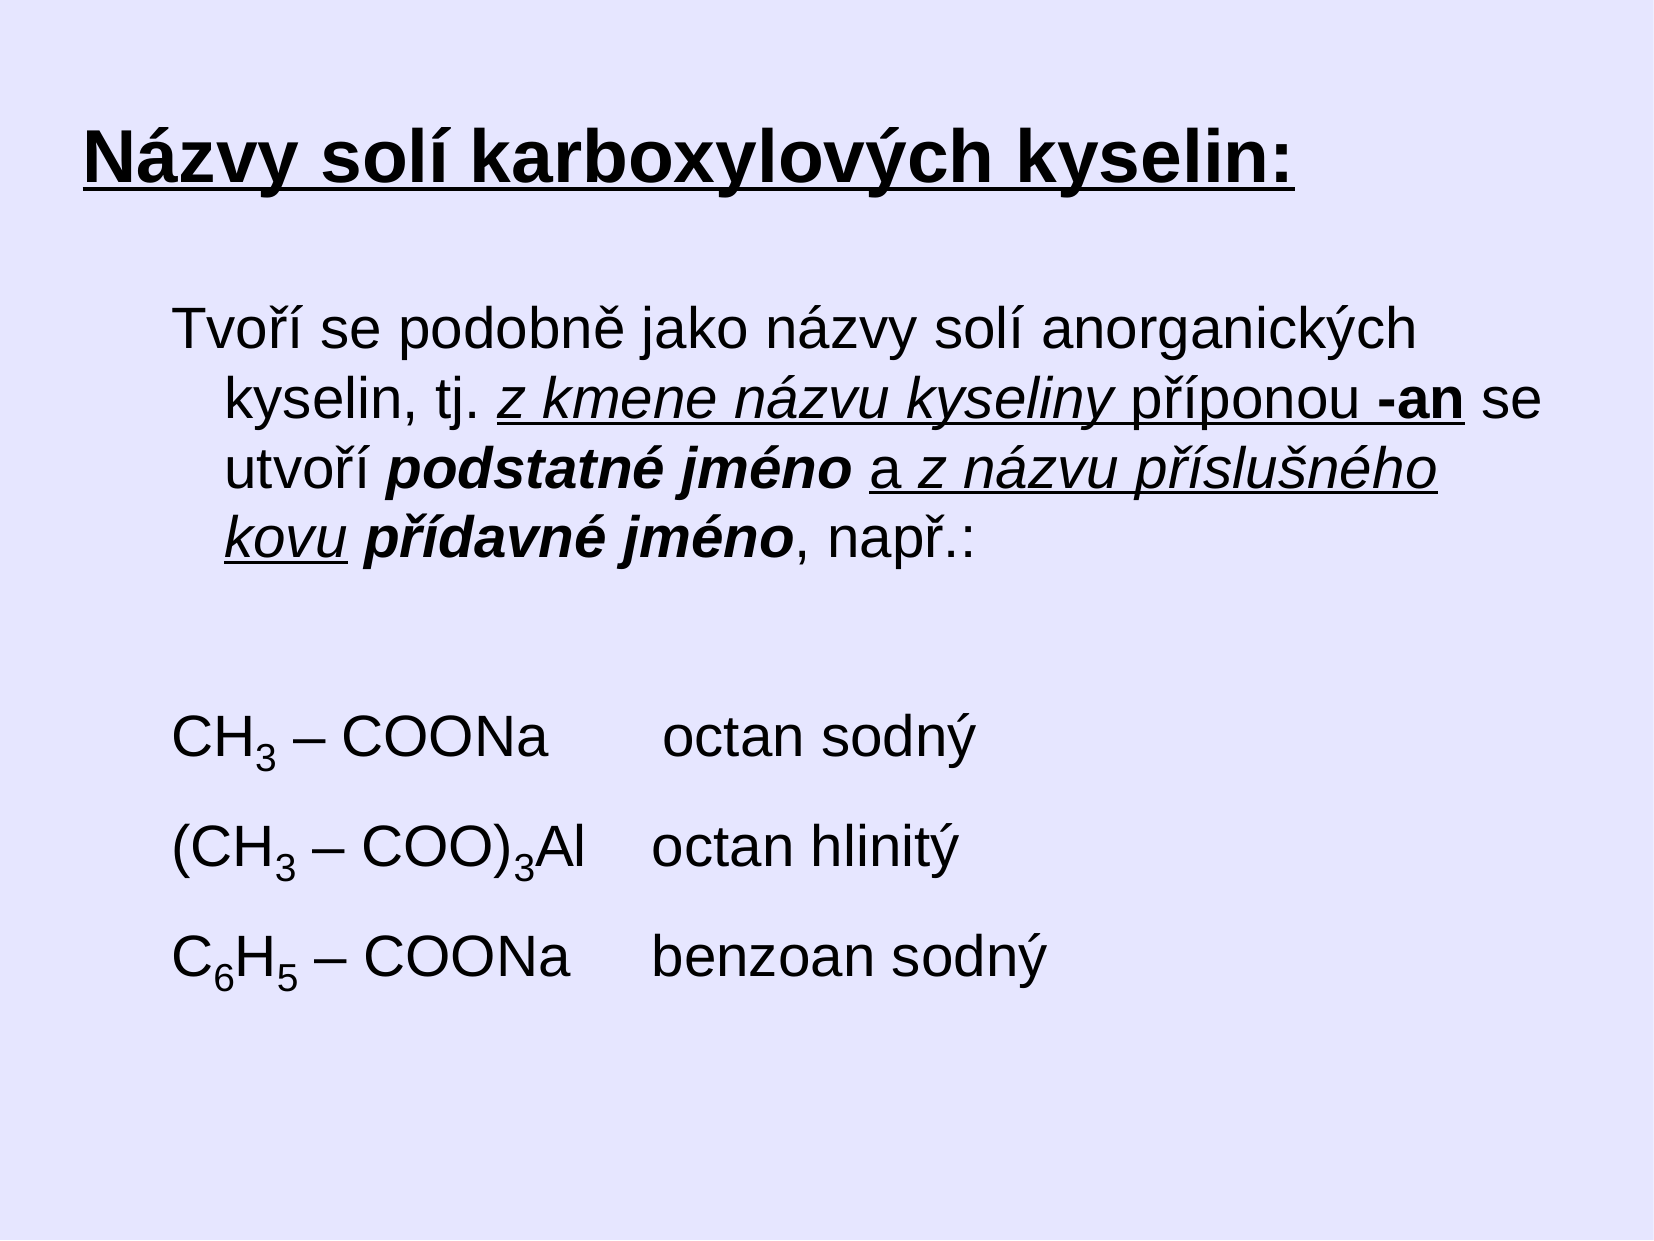

# Názvy solí karboxylových kyselin:
Tvoří se podobně jako názvy solí anorganických kyselin, tj. z kmene názvu kyseliny příponou -an se utvoří podstatné jméno a z názvu příslušného kovu přídavné jméno, např.:
CH3 – COONa octan sodný
(CH3 – COO)3Al octan hlinitý
C6H5 – COONa benzoan sodný